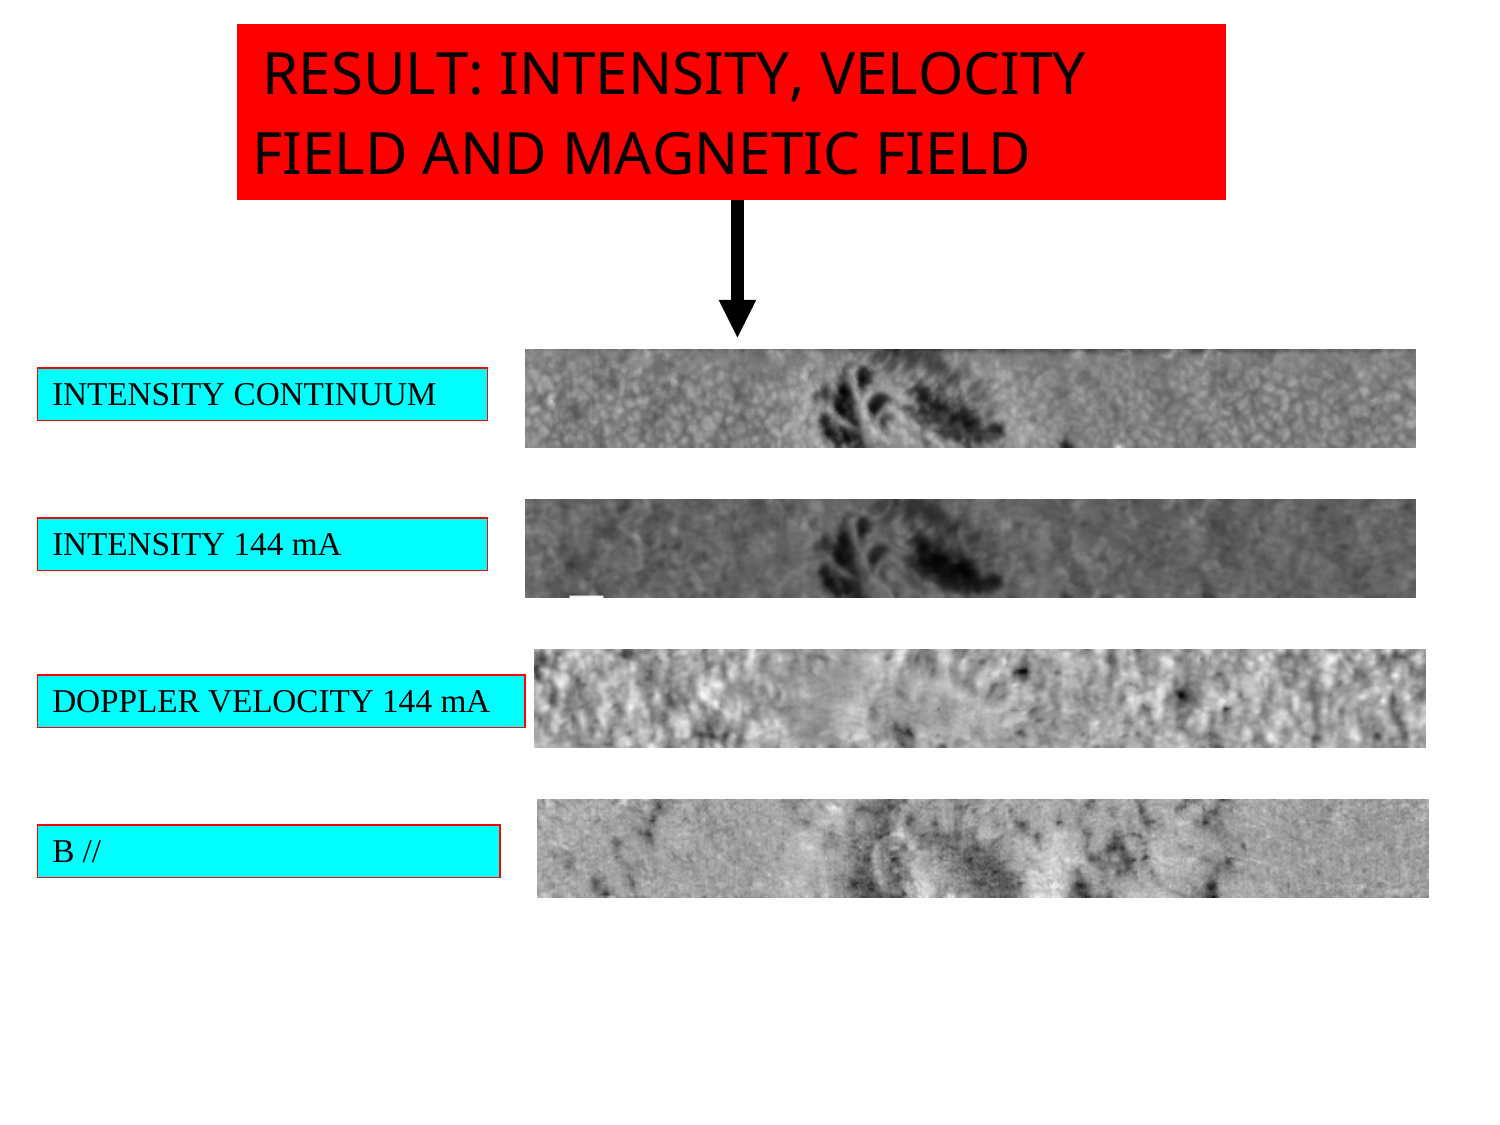

RESULT: INTENSITY, VELOCITY FIELD AND MAGNETIC FIELD
INTENSITY CONTINUUM
INTENSITY 144 mA
DOPPLER VELOCITY 144 mA
B //